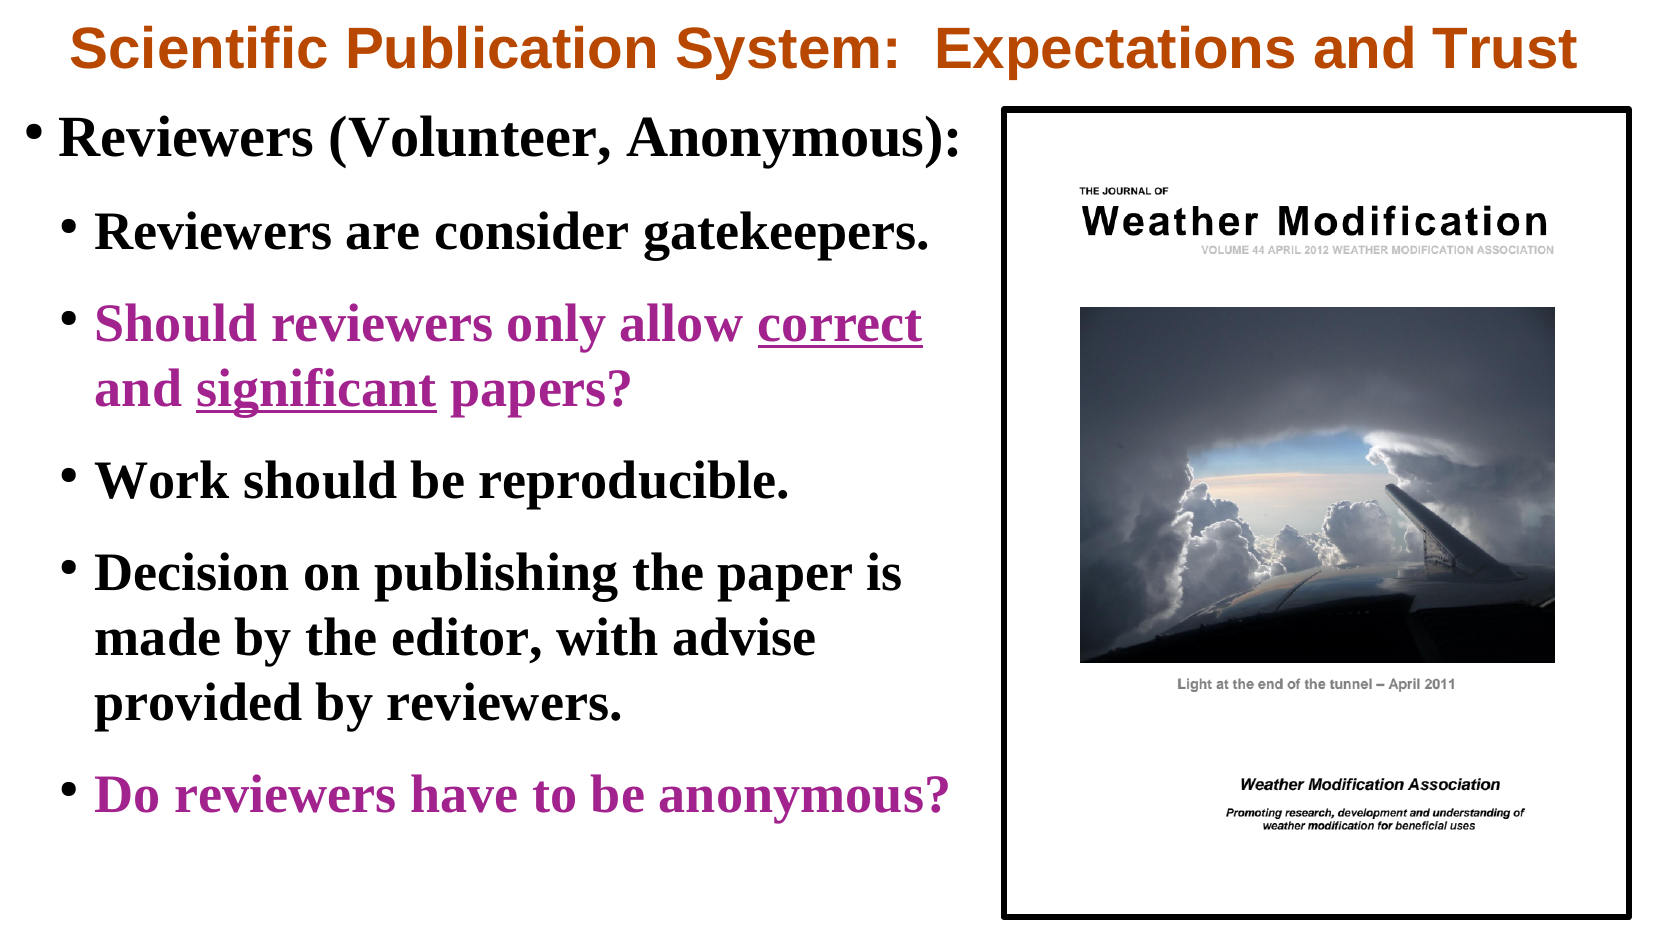

Scientific Publication System: Expectations and Trust
 Reviewers (Volunteer, Anonymous):
Reviewers are consider gatekeepers.
Should reviewers only allow correct and significant papers?
Work should be reproducible.
Decision on publishing the paper is made by the editor, with advise provided by reviewers.
Do reviewers have to be anonymous?